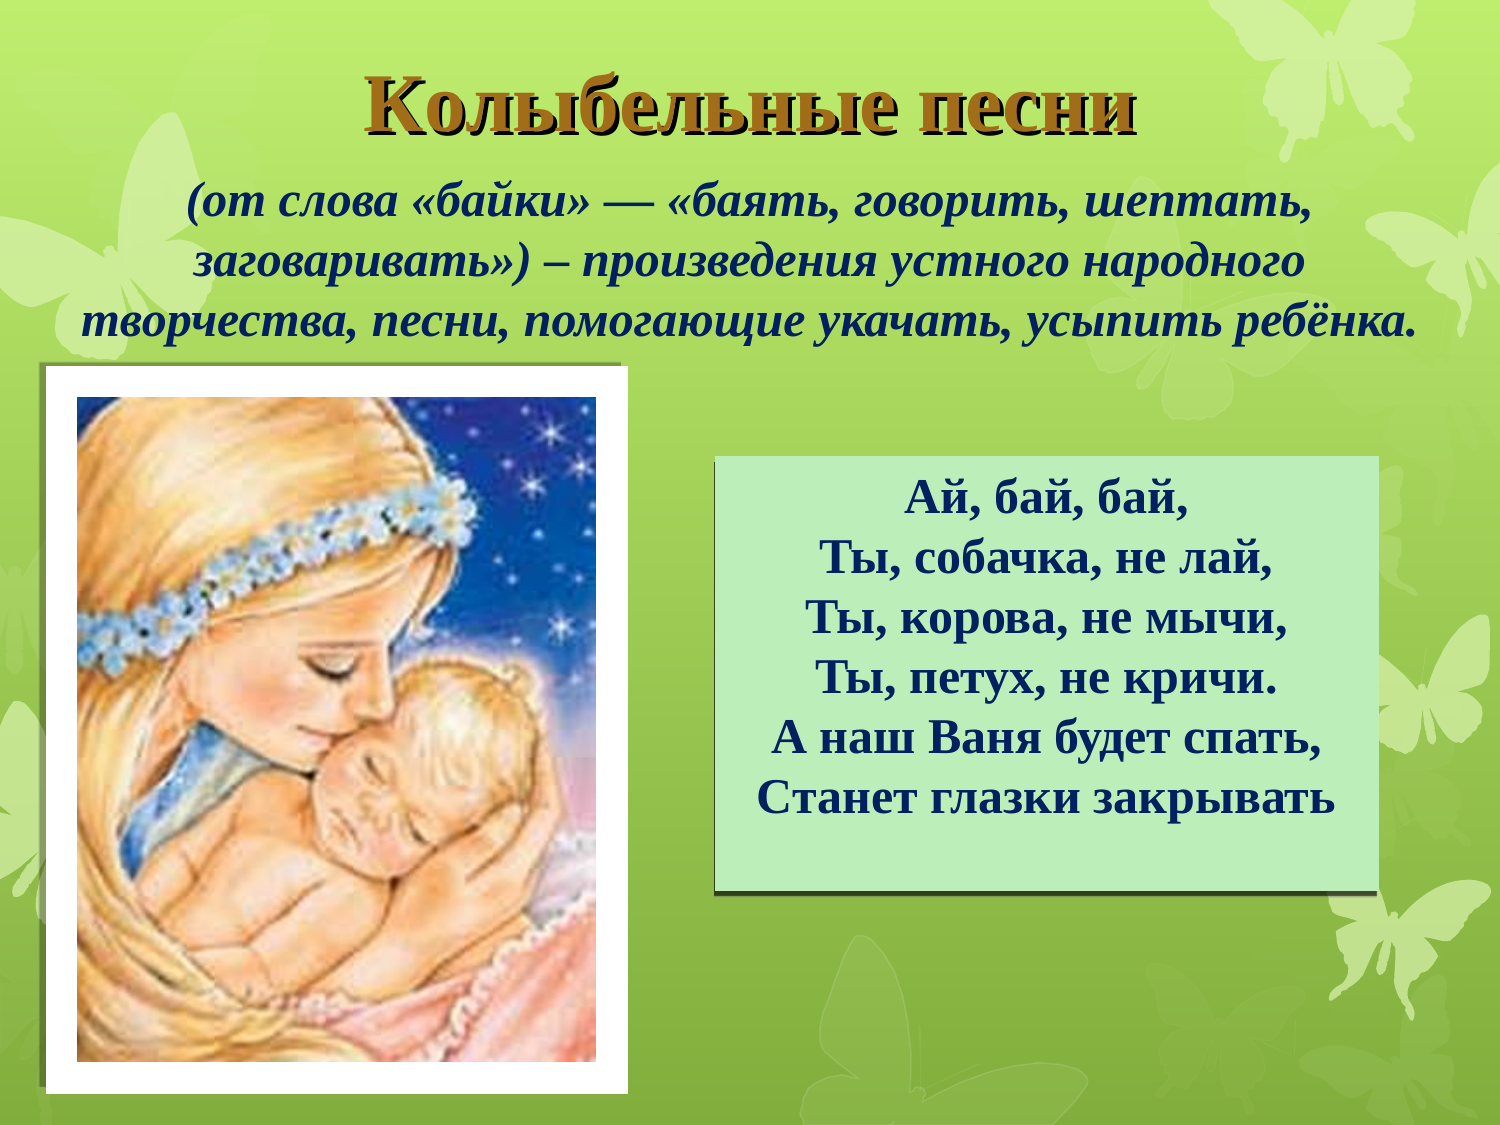

Колыбельные песни
(от слова «байки» — «баять, говорить, шептать, заговаривать») – произведения устного народного творчества, песни, помогающие укачать, усыпить ребёнка.
Ай, бай, бай,
Ты, собачка, не лай,
Ты, корова, не мычи,
Ты, петух, не кричи.
А наш Ваня будет спать,
Станет глазки закрывать